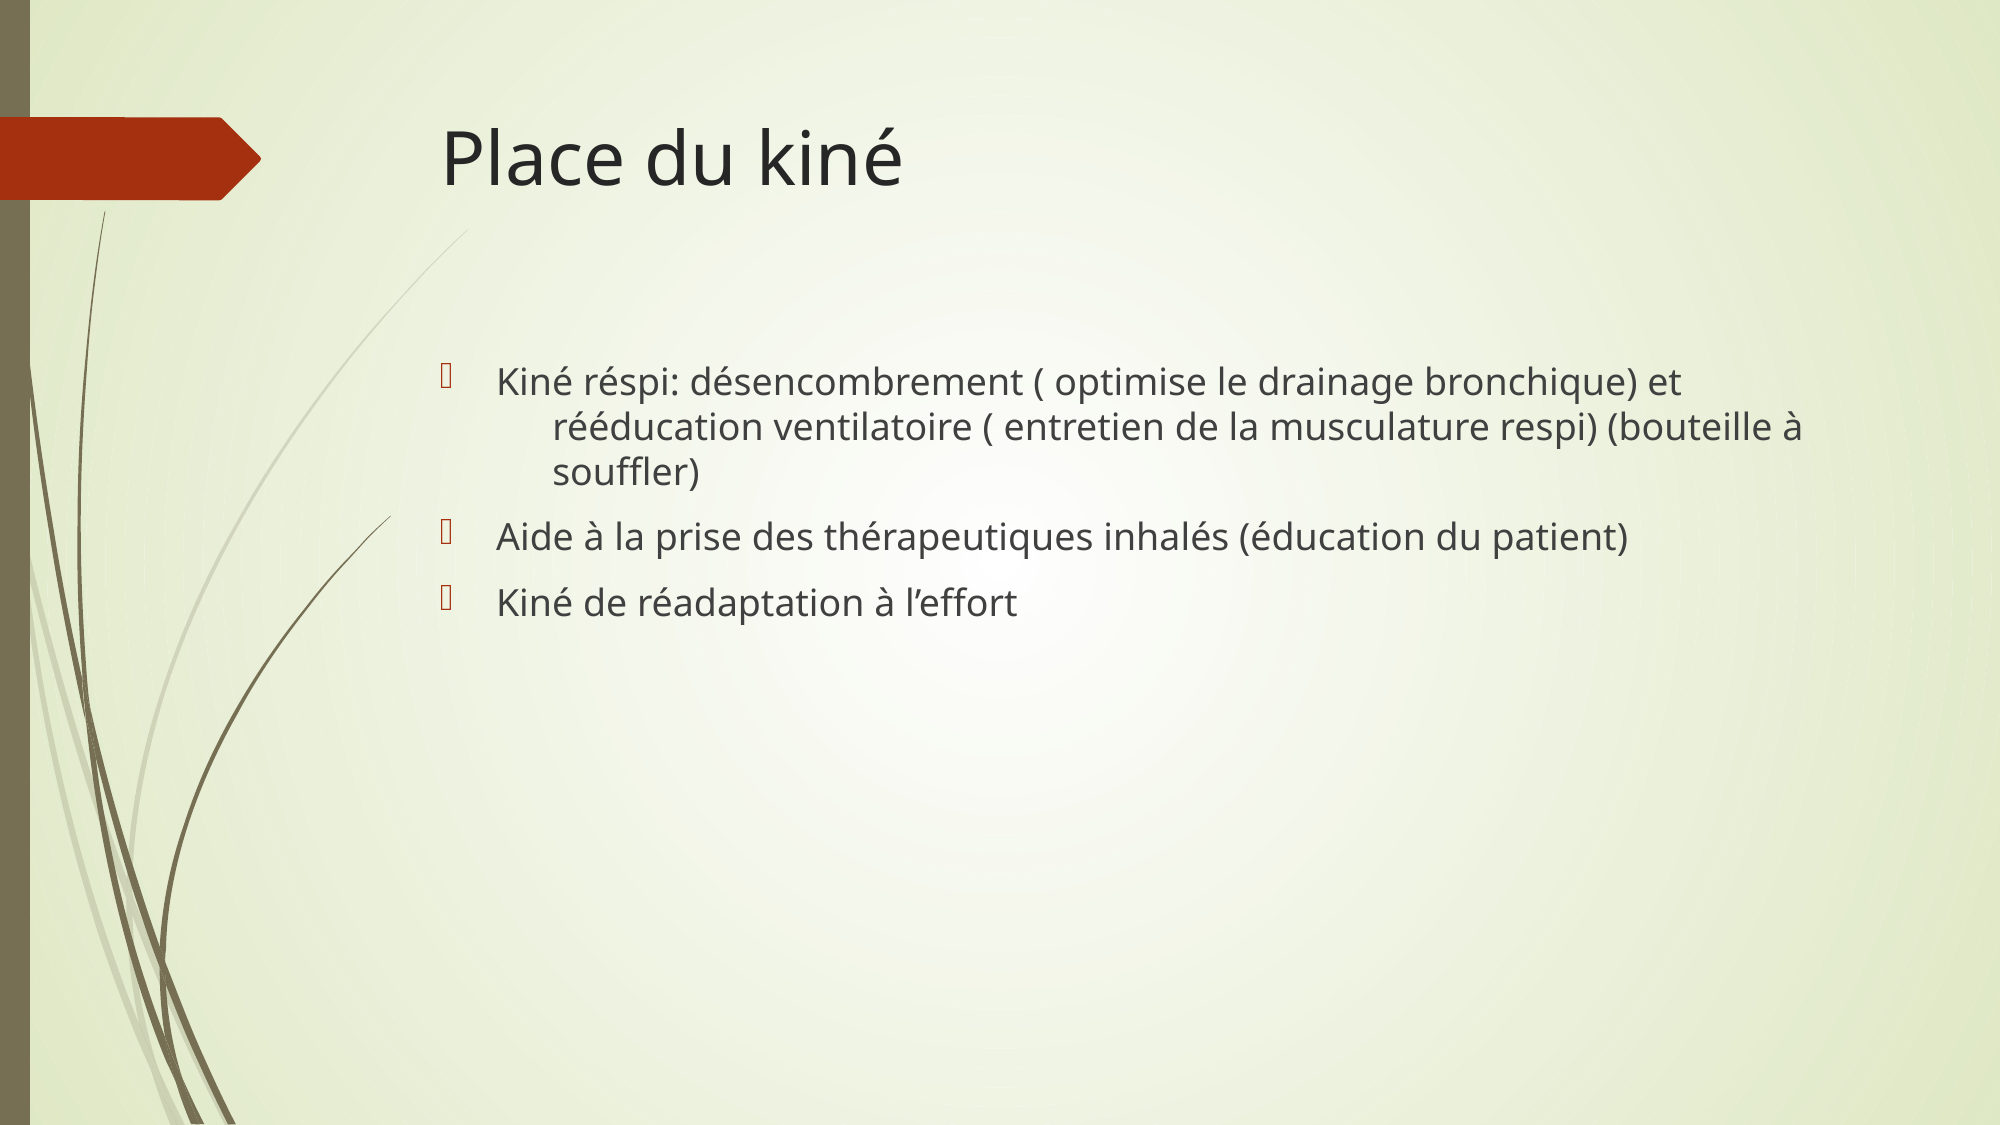

# Place du kiné
Kiné réspi: désencombrement ( optimise le drainage bronchique) et rééducation ventilatoire ( entretien de la musculature respi) (bouteille à souffler)
Aide à la prise des thérapeutiques inhalés (éducation du patient)
Kiné de réadaptation à l’effort